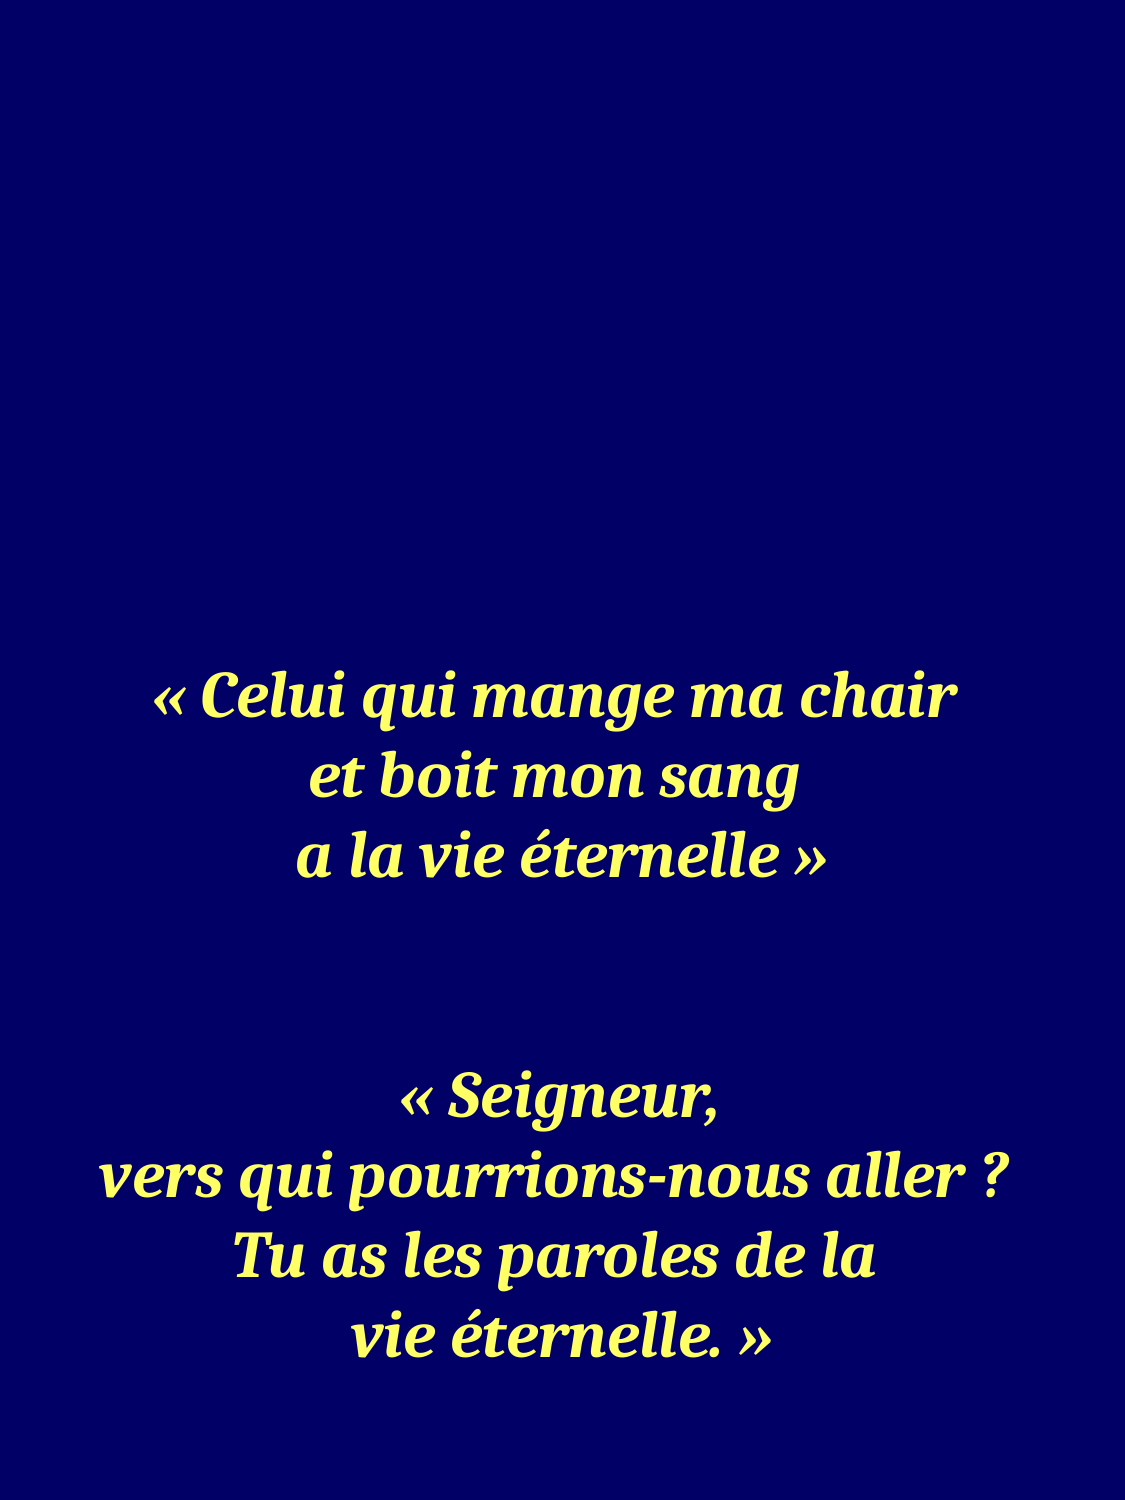

« Celui qui mange ma chair
et boit mon sang
a la vie éternelle »
 « Seigneur,
vers qui pourrions-nous aller ?
Tu as les paroles de la
vie éternelle. »